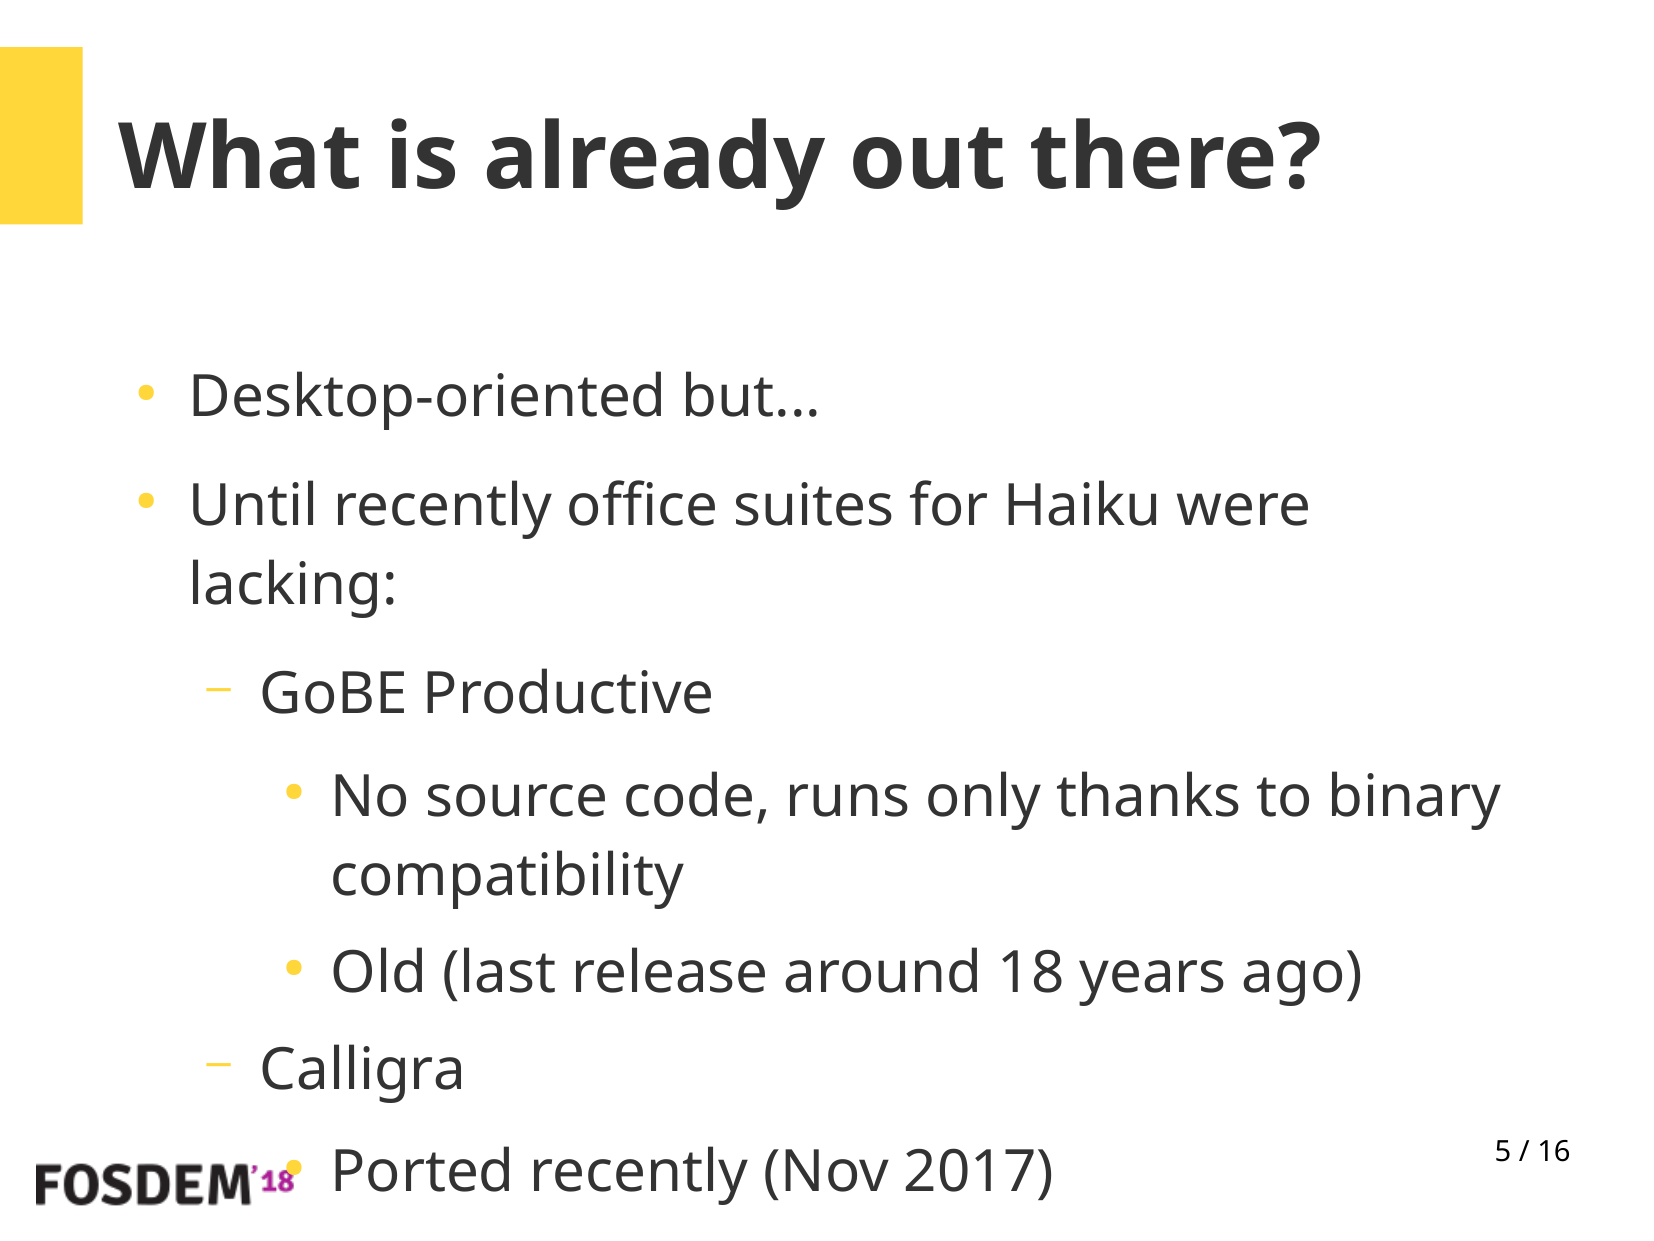

# What is already out there?
Desktop-oriented but...
Until recently office suites for Haiku were lacking:
GoBE Productive
No source code, runs only thanks to binary compatibility
Old (last release around 18 years ago)
Calligra
Ported recently (Nov 2017)
Good enough for most use cases
5